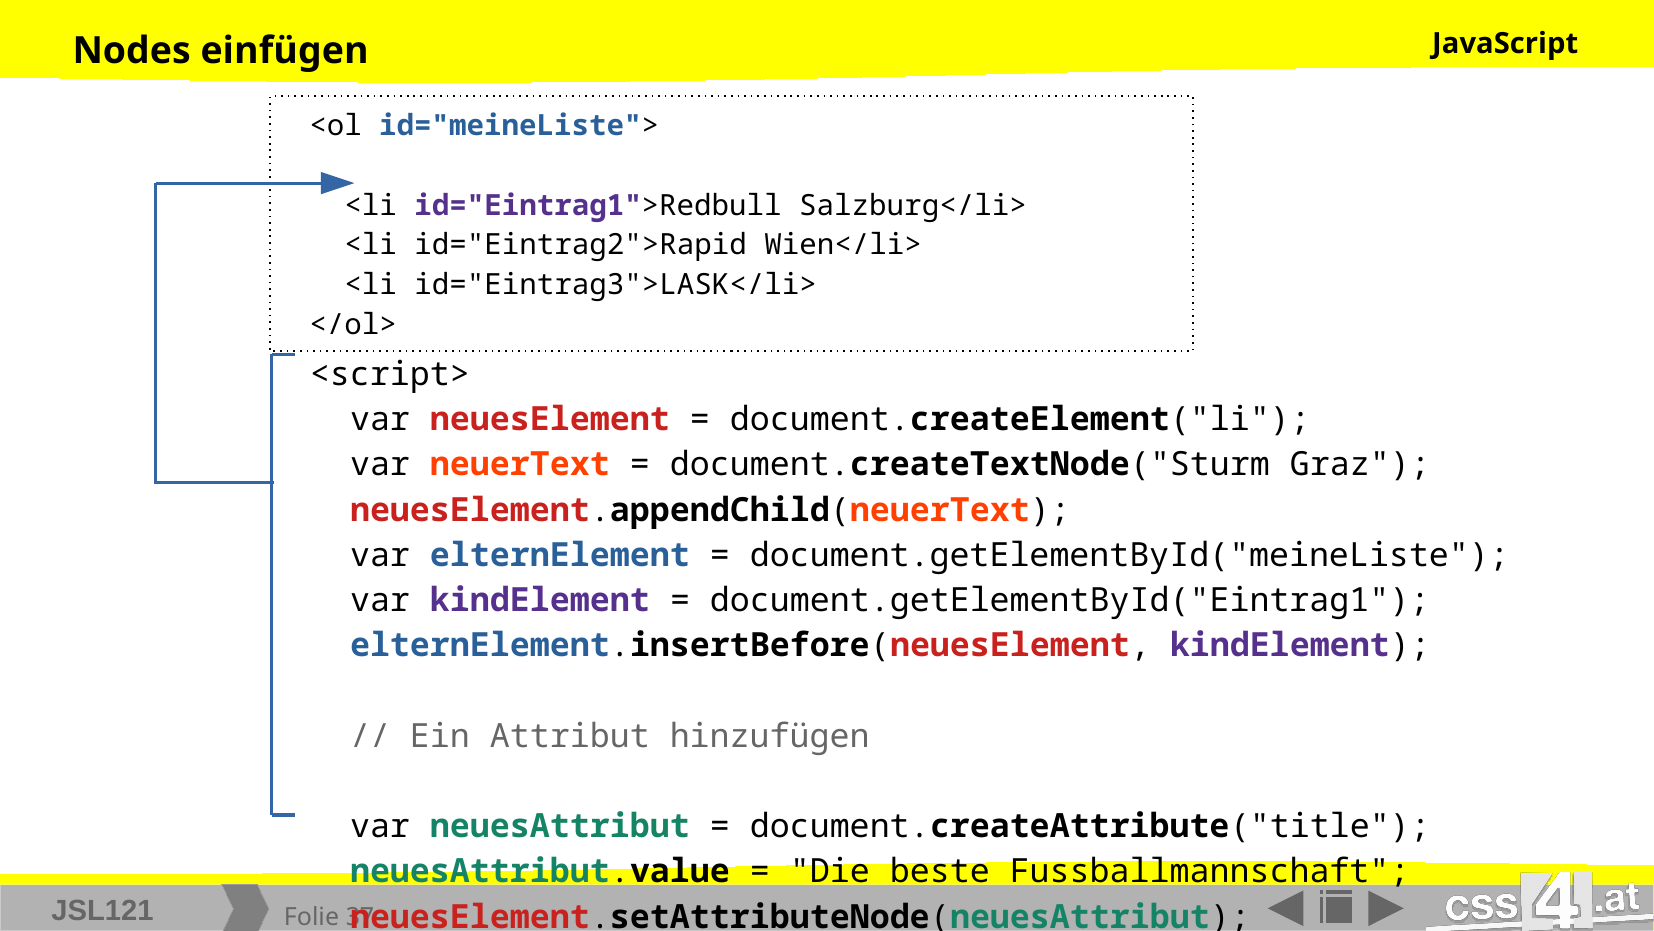

JavaScript
Nodes einfügen
<ol id="meineListe">
 <li id="Eintrag1">Redbull Salzburg</li>
 <li id="Eintrag2">Rapid Wien</li>
 <li id="Eintrag3">LASK</li>
</ol>
<script>
 var neuesElement = document.createElement("li");
 var neuerText = document.createTextNode("Sturm Graz");
 neuesElement.appendChild(neuerText);
 var elternElement = document.getElementById("meineListe");
 var kindElement = document.getElementById("Eintrag1");
 elternElement.insertBefore(neuesElement, kindElement);
 // Ein Attribut hinzufügen
 var neuesAttribut = document.createAttribute("title");
 neuesAttribut.value = "Die beste Fussballmannschaft";
 neuesElement.setAttributeNode(neuesAttribut);
</script>
JSL121
Folie